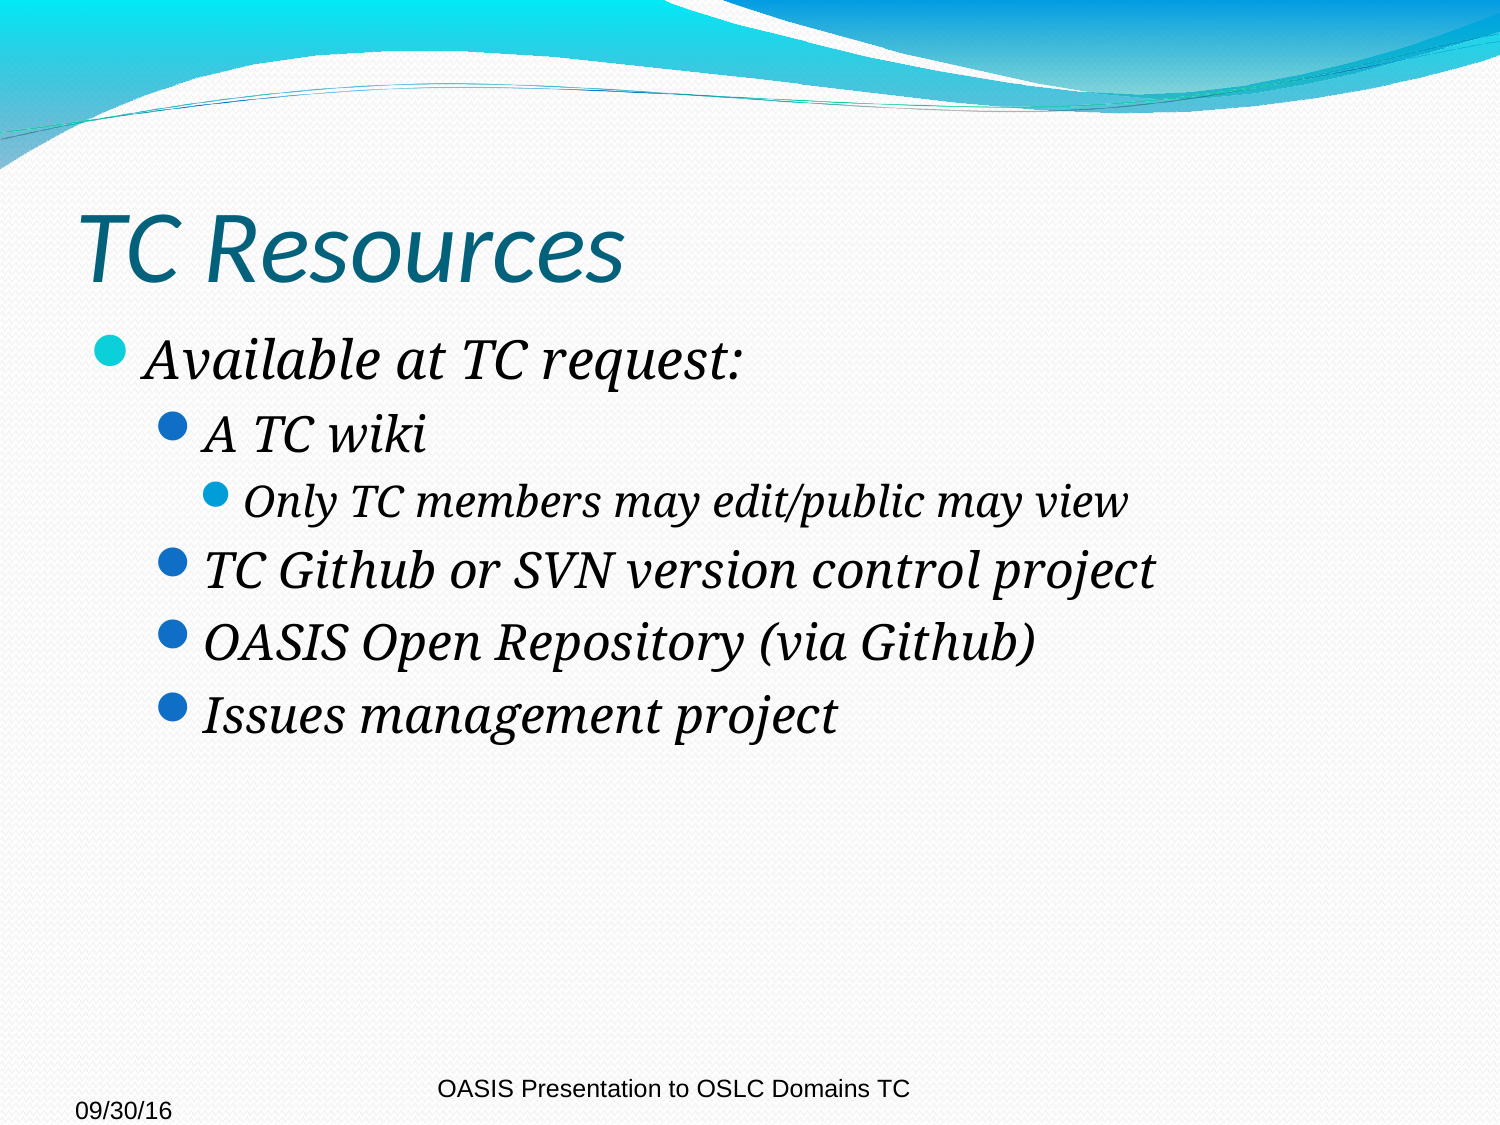

TC Resources
Available at TC request:
A TC wiki
Only TC members may edit/public may view
TC Github or SVN version control project
OASIS Open Repository (via Github)
Issues management project
OASIS Presentation to OSLC Domains TC
09/30/16